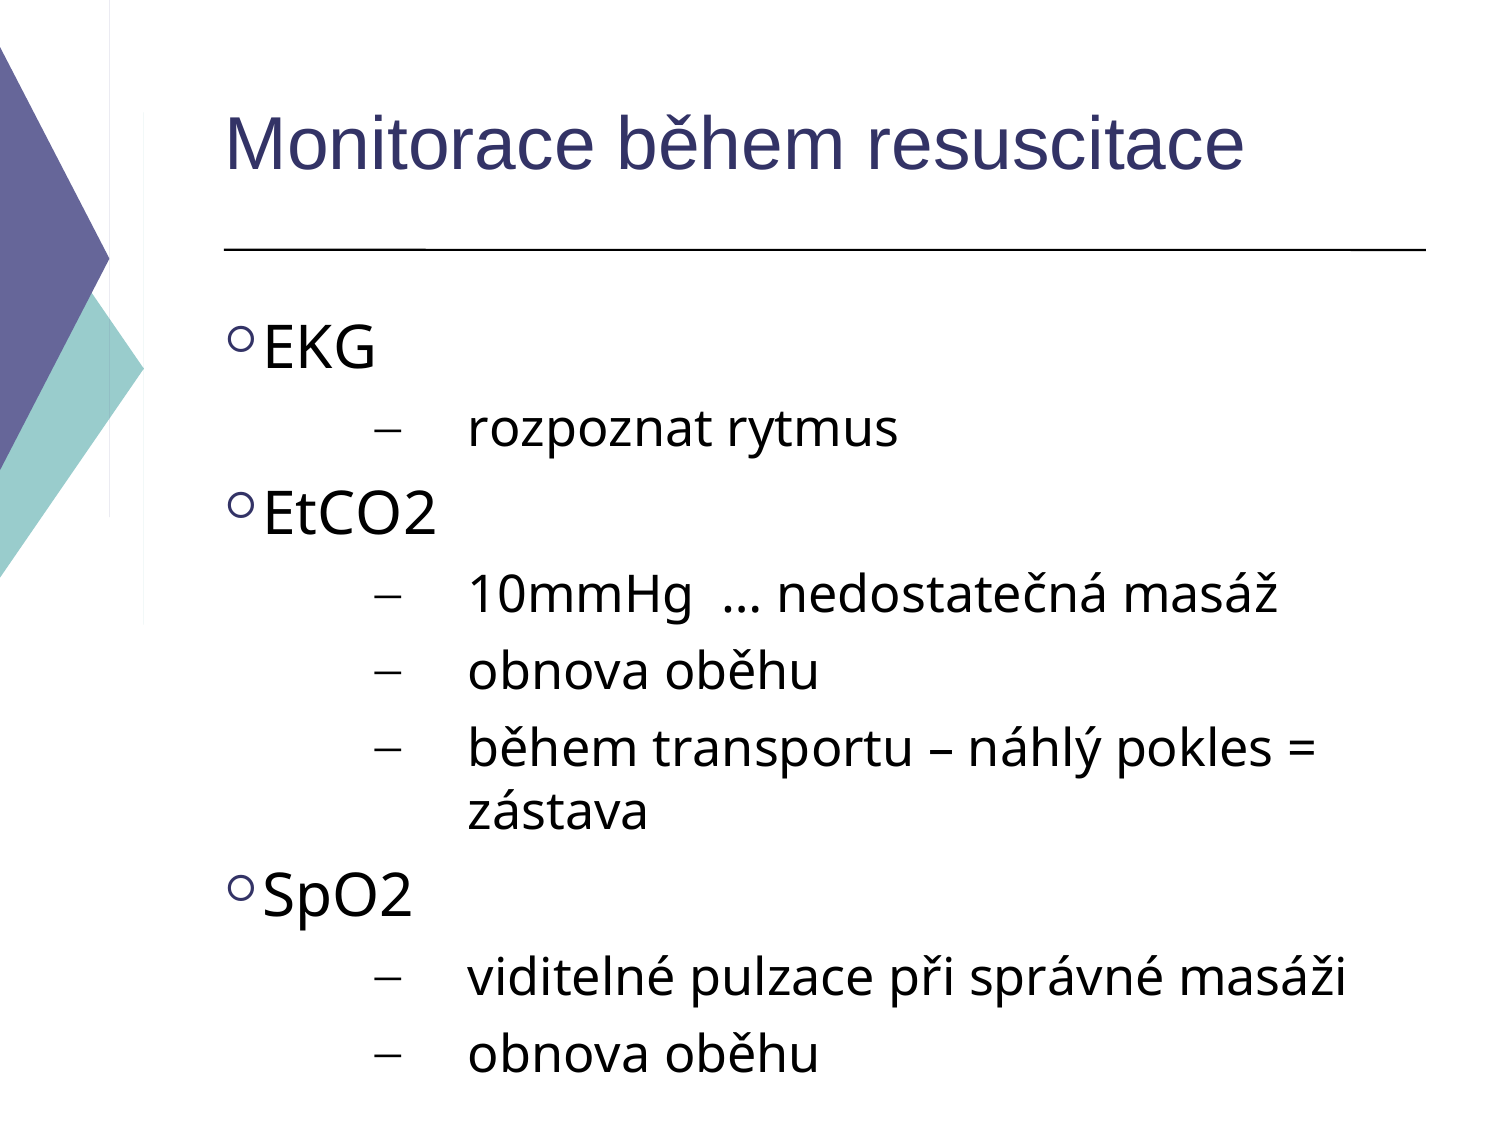

# Monitorace během resuscitace
EKG
rozpoznat rytmus
EtCO2
10mmHg … nedostatečná masáž
obnova oběhu
během transportu – náhlý pokles = zástava
SpO2
viditelné pulzace při správné masáži
obnova oběhu